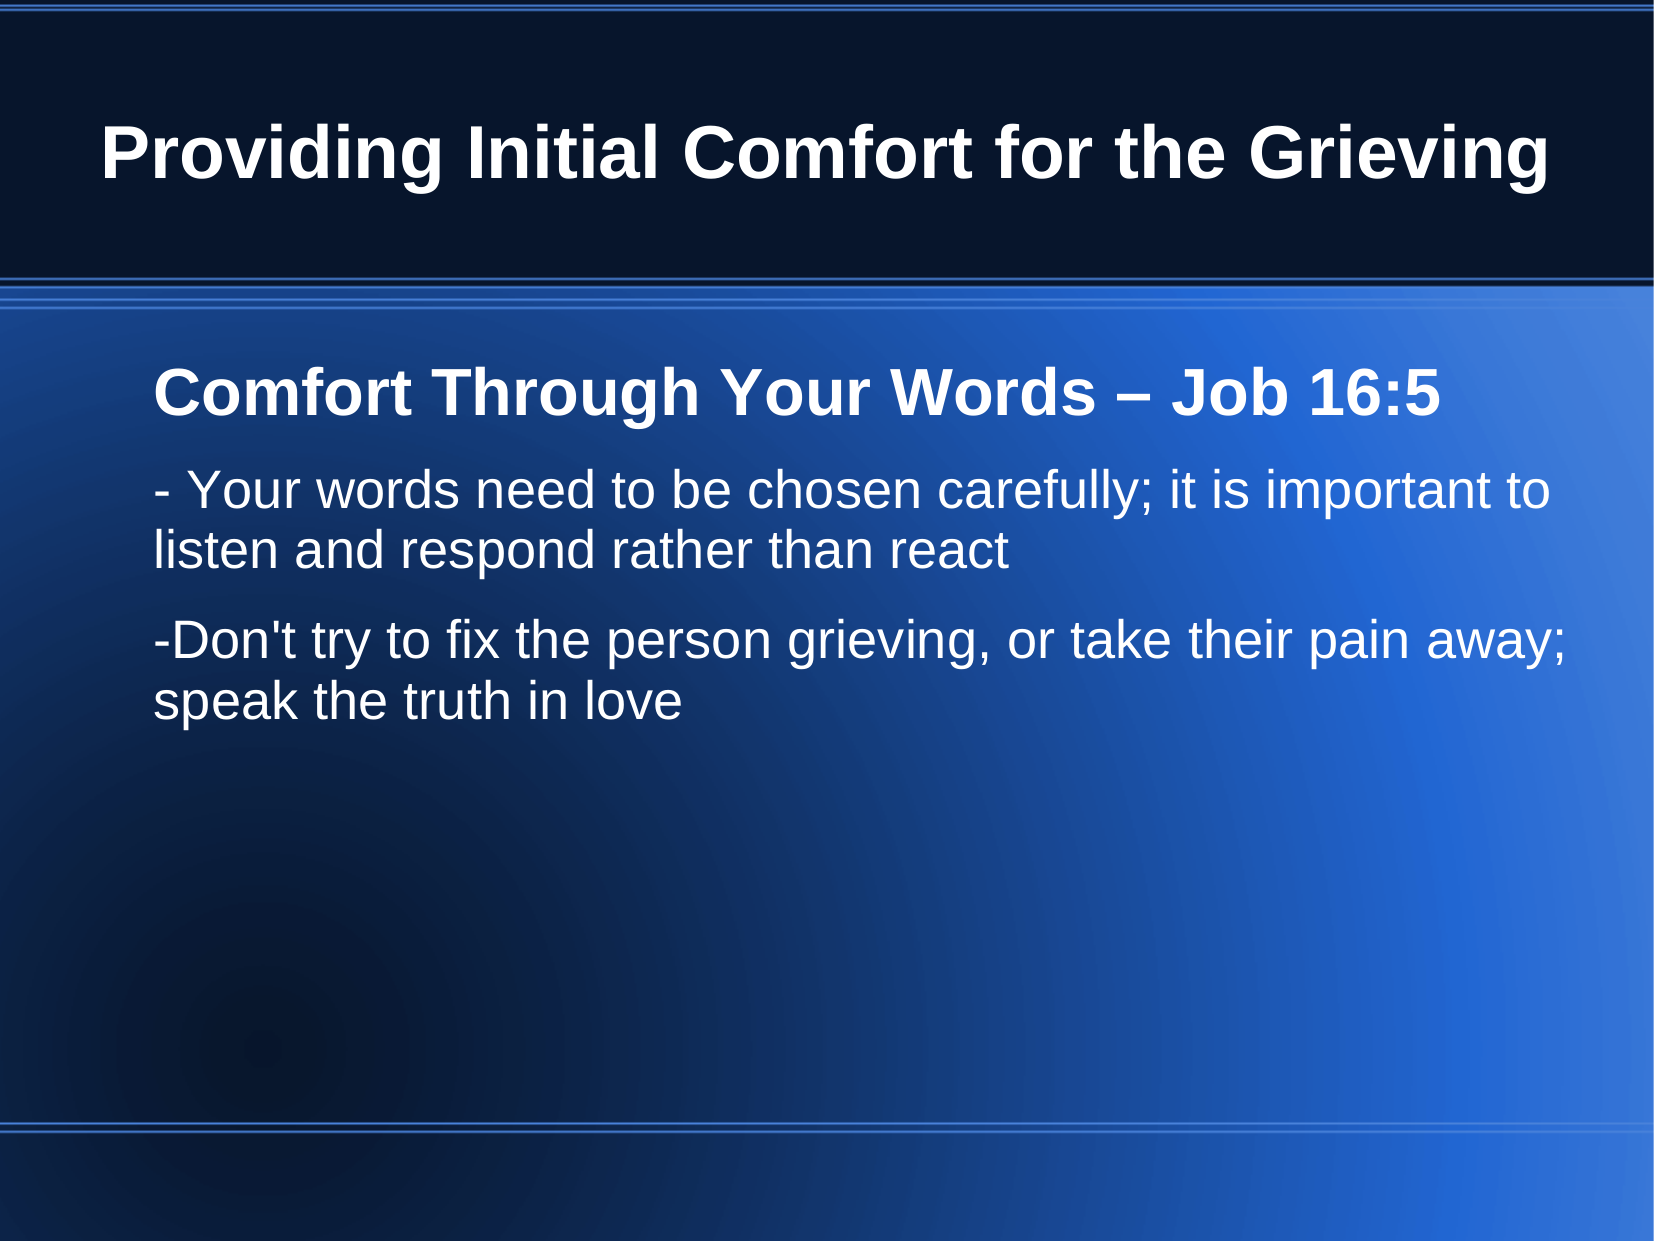

# Providing Initial Comfort for the Grieving
Comfort Through Your Words – Job 16:5
- Your words need to be chosen carefully; it is important to listen and respond rather than react
-Don't try to fix the person grieving, or take their pain away; speak the truth in love